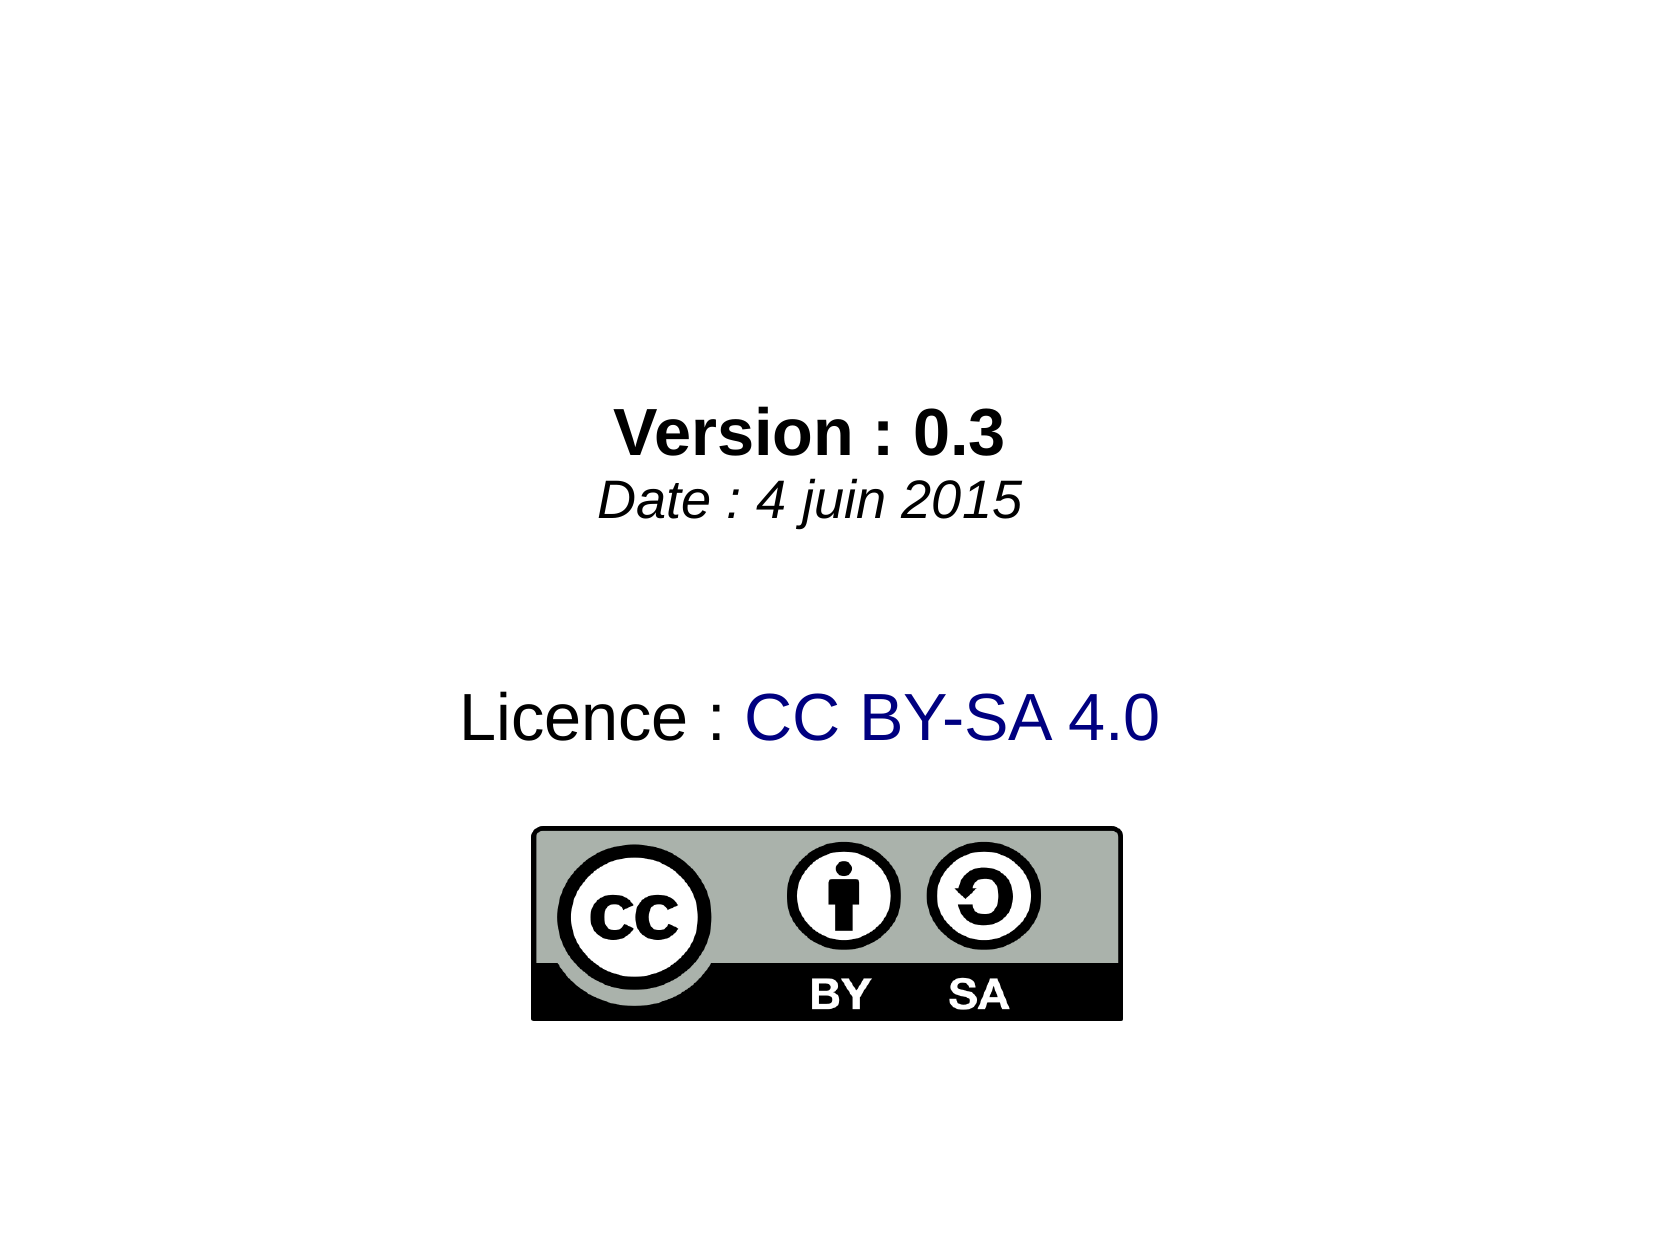

#
Version : 0.3
Date : 4 juin 2015
Licence : CC BY-SA 4.0